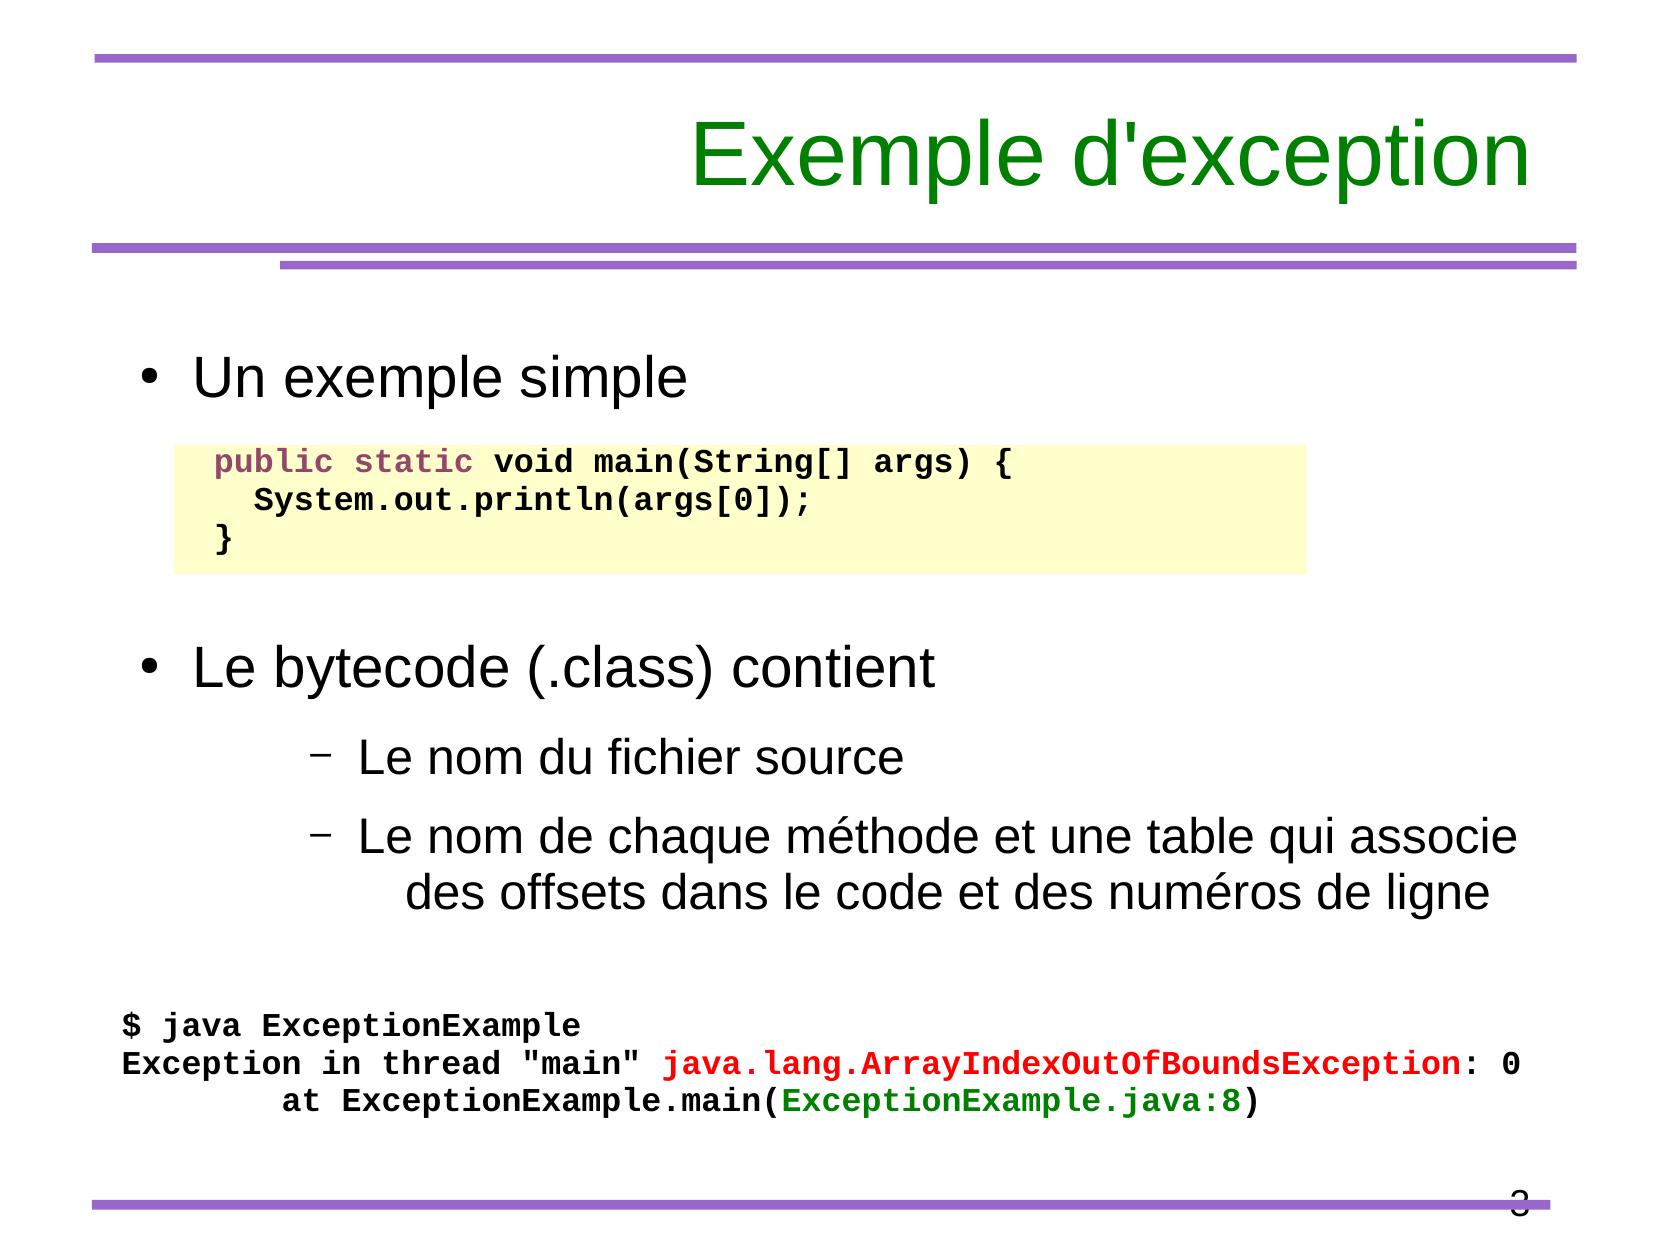

# Exemple d'exception
Un exemple simple
Le bytecode (.class) contient
Le nom du fichier source
Le nom de chaque méthode et une table qui associe des offsets dans le code et des numéros de ligne
 public static void main(String[] args) {
 System.out.println(args[0]);
 }
$ java ExceptionExample
Exception in thread "main" java.lang.ArrayIndexOutOfBoundsException: 0
 at ExceptionExample.main(ExceptionExample.java:8)